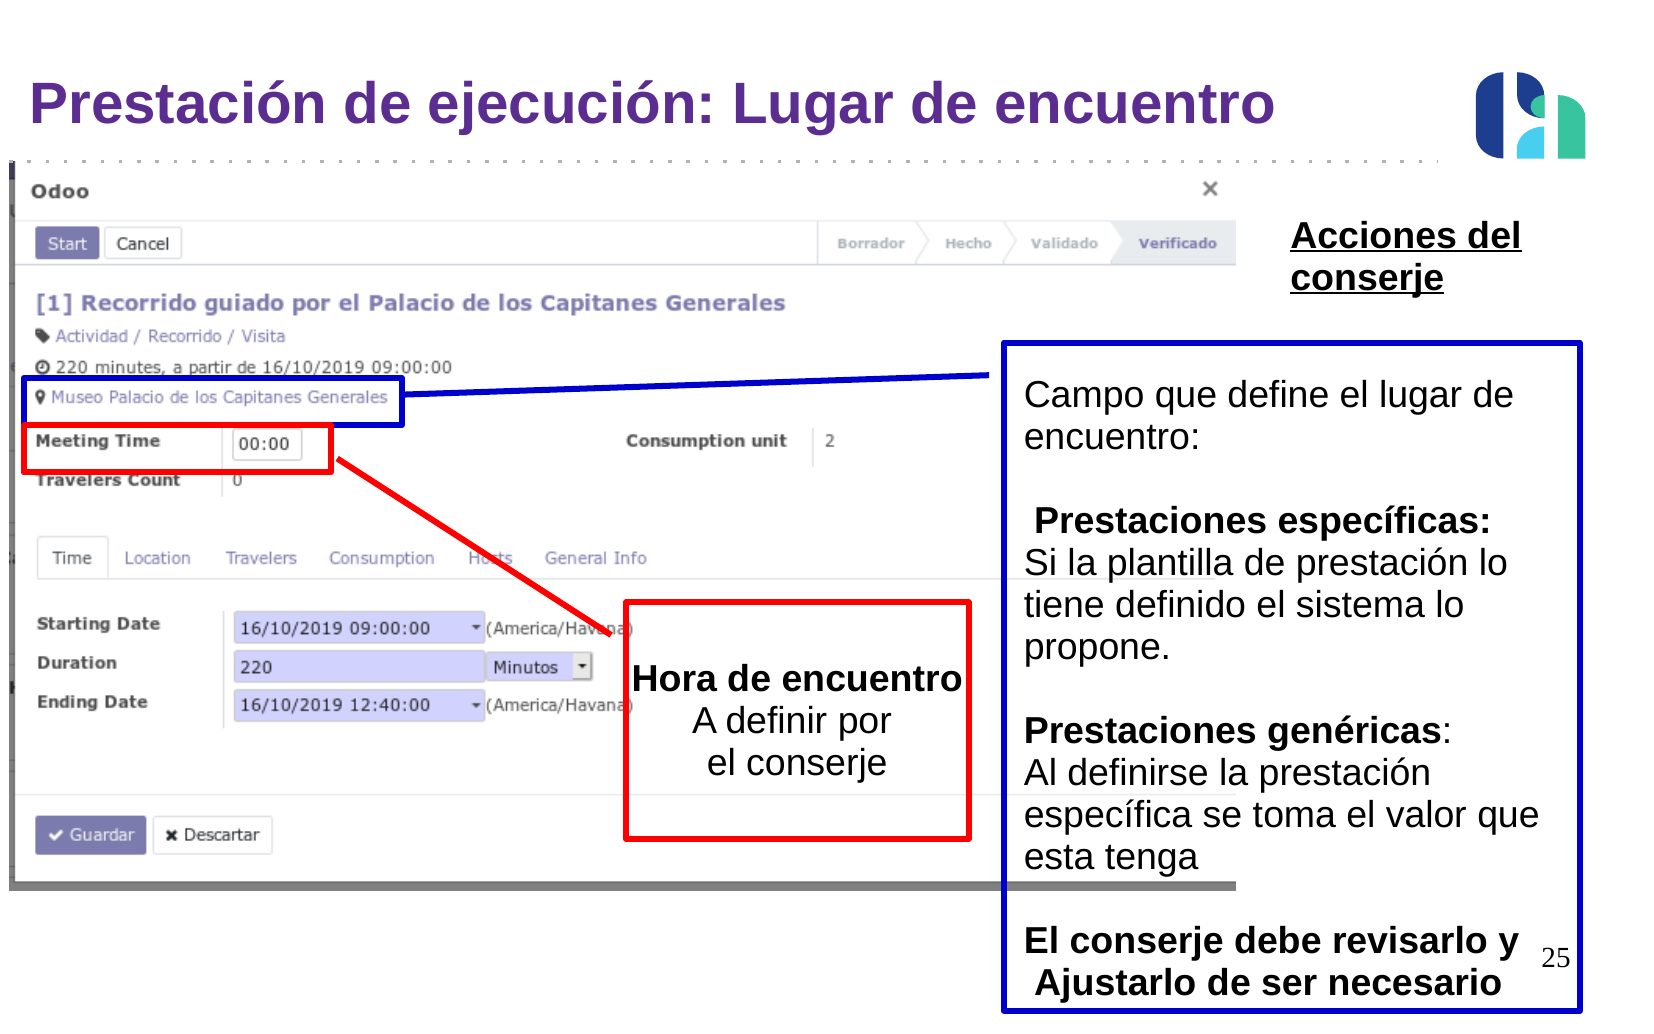

Prestación de ejecución: Lugar de encuentro
Acciones del conserje
Campo que define el lugar de encuentro:
 Prestaciones específicas:
Si la plantilla de prestación lo tiene definido el sistema lo propone.
Prestaciones genéricas:
Al definirse la prestación específica se toma el valor que esta tenga
El conserje debe revisarlo y
 Ajustarlo de ser necesario
Hora de encuentro
A definir por
el conserje
25